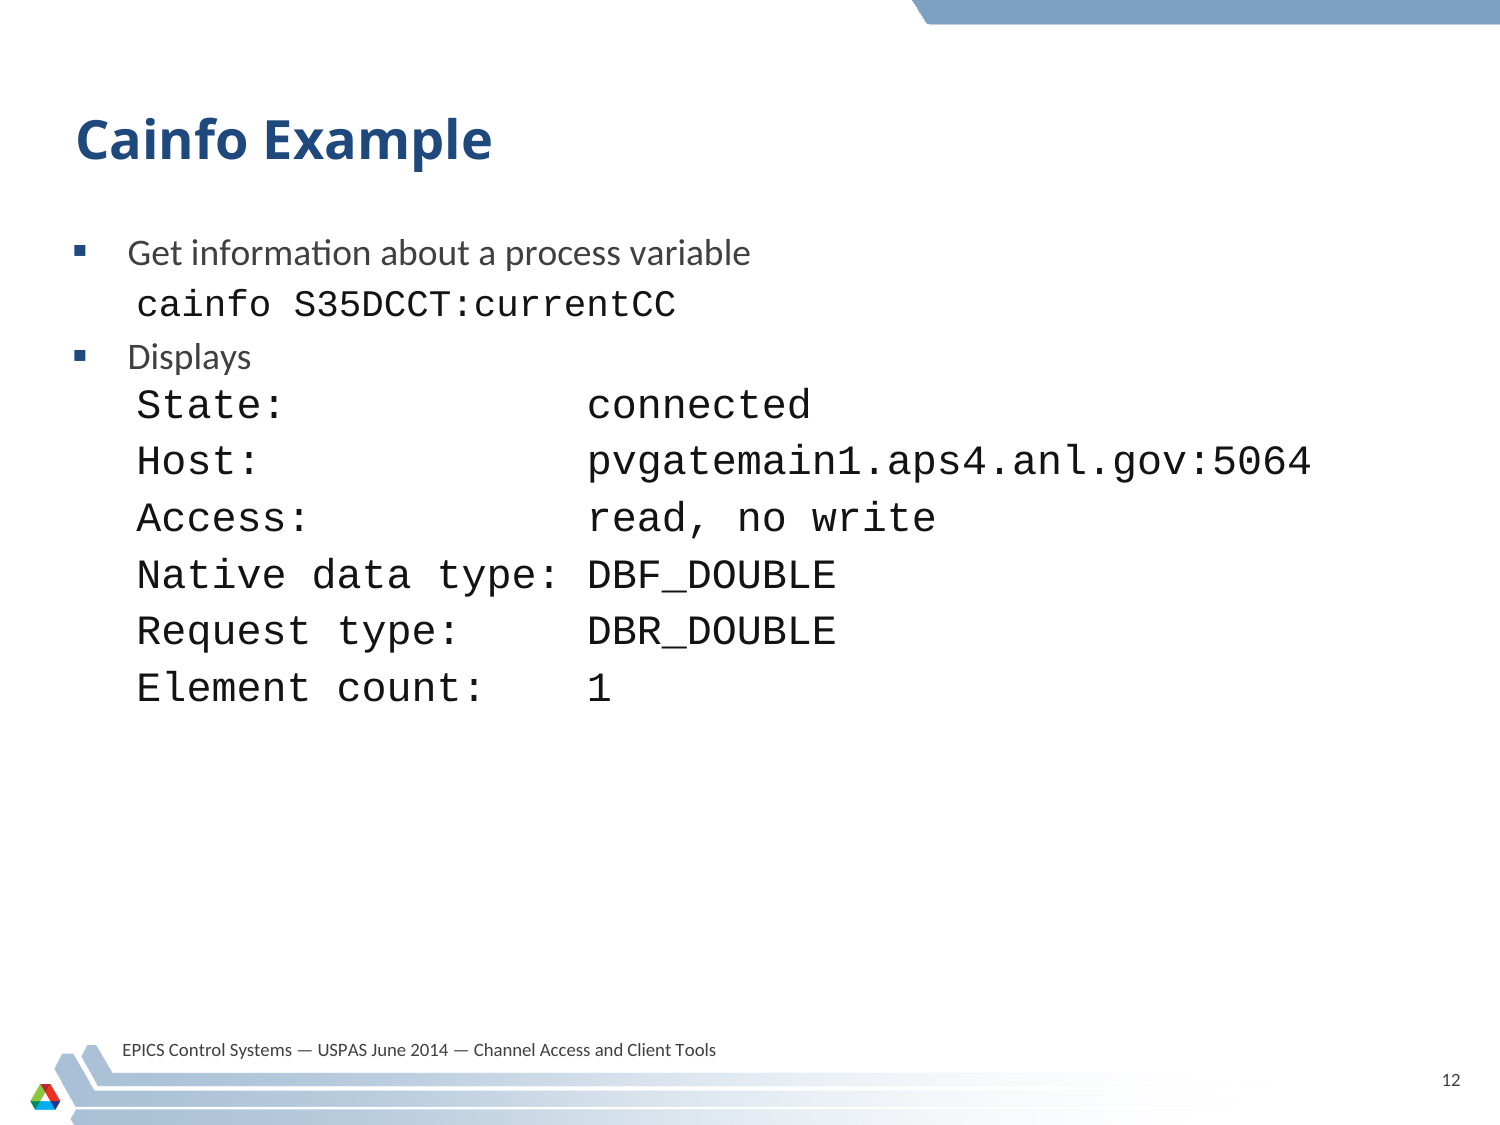

# Cainfo Example
Get information about a process variable
cainfo S35DCCT:currentCC
Displays
State: connected
Host: pvgatemain1.aps4.anl.gov:5064
Access: read, no write
Native data type: DBF_DOUBLE
Request type: DBR_DOUBLE
Element count: 1
EPICS Control Systems — USPAS June 2014 — Channel Access and Client Tools
12